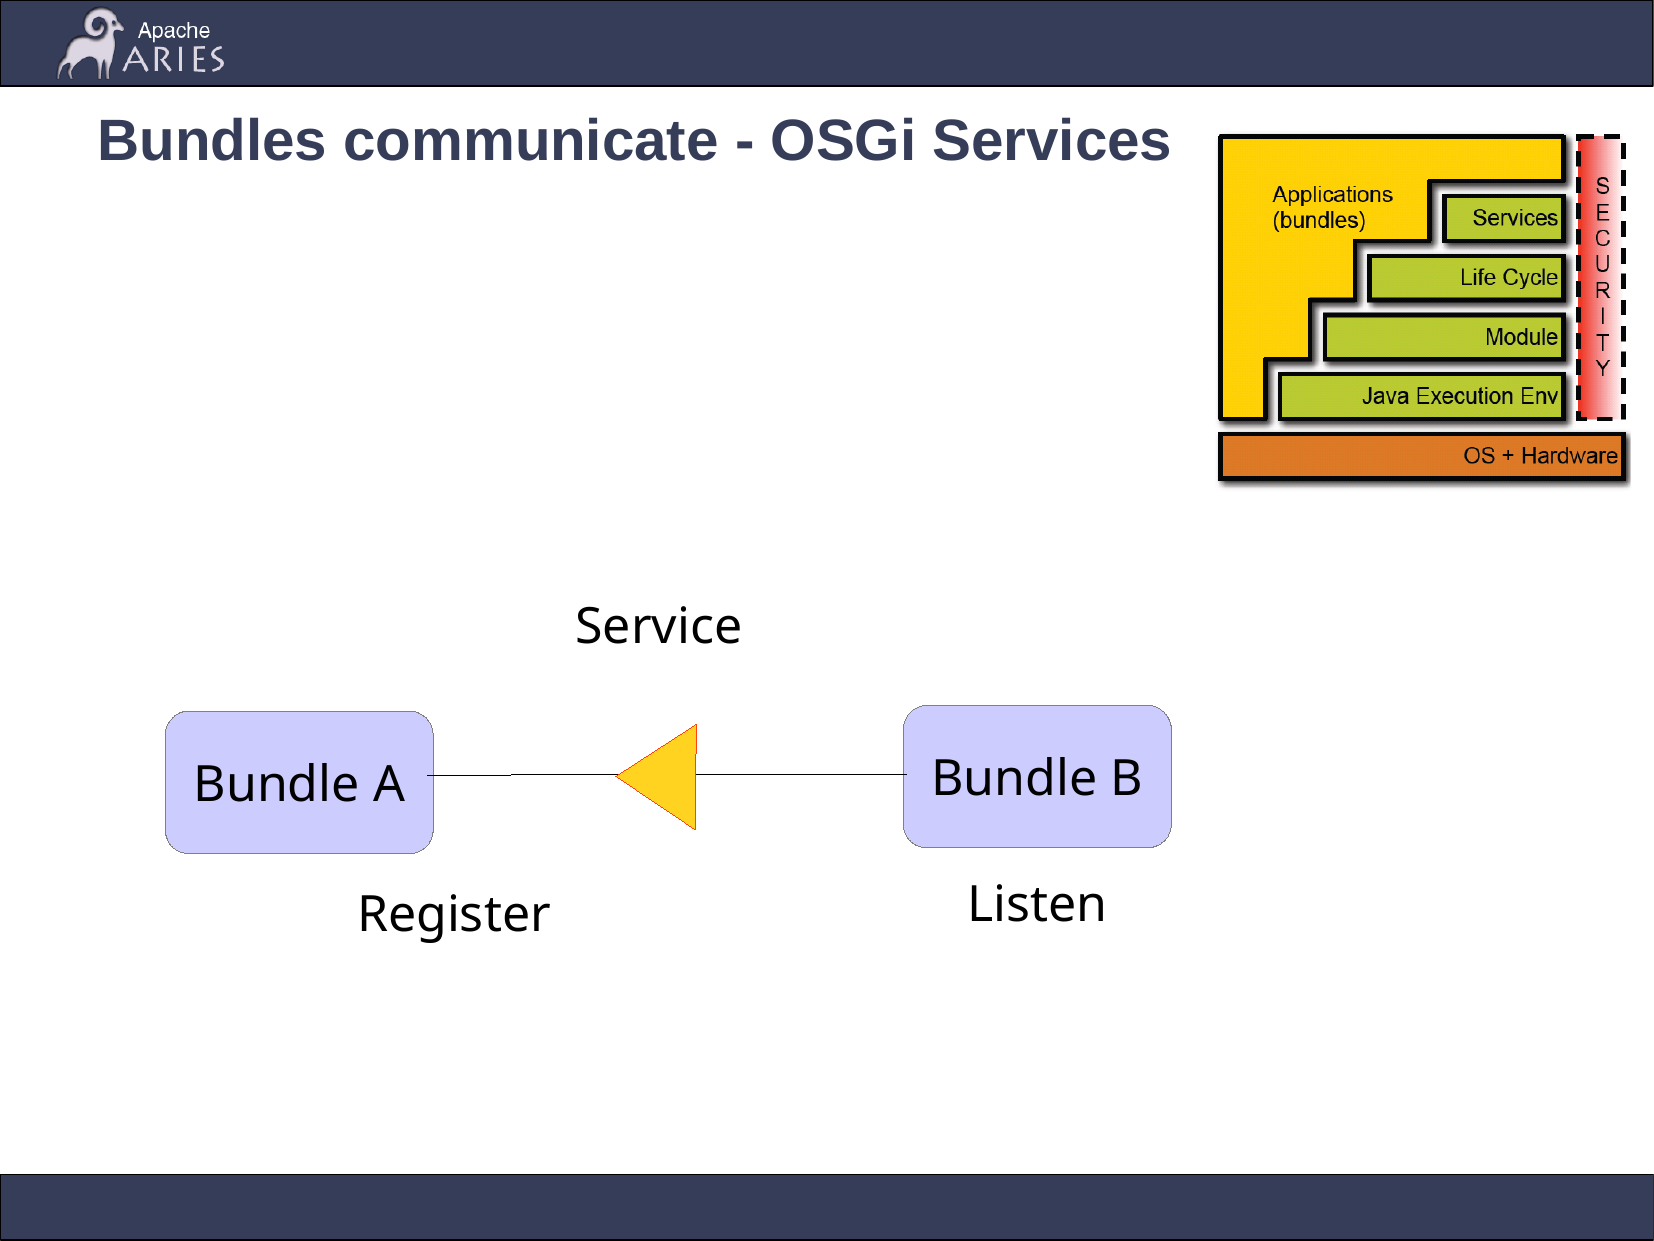

# Bundles communicate - OSGi Services
Service
Bundle B
Bundle A
Listen
Register
March12, 2010
QCon London 2010 Ian Robinson
17